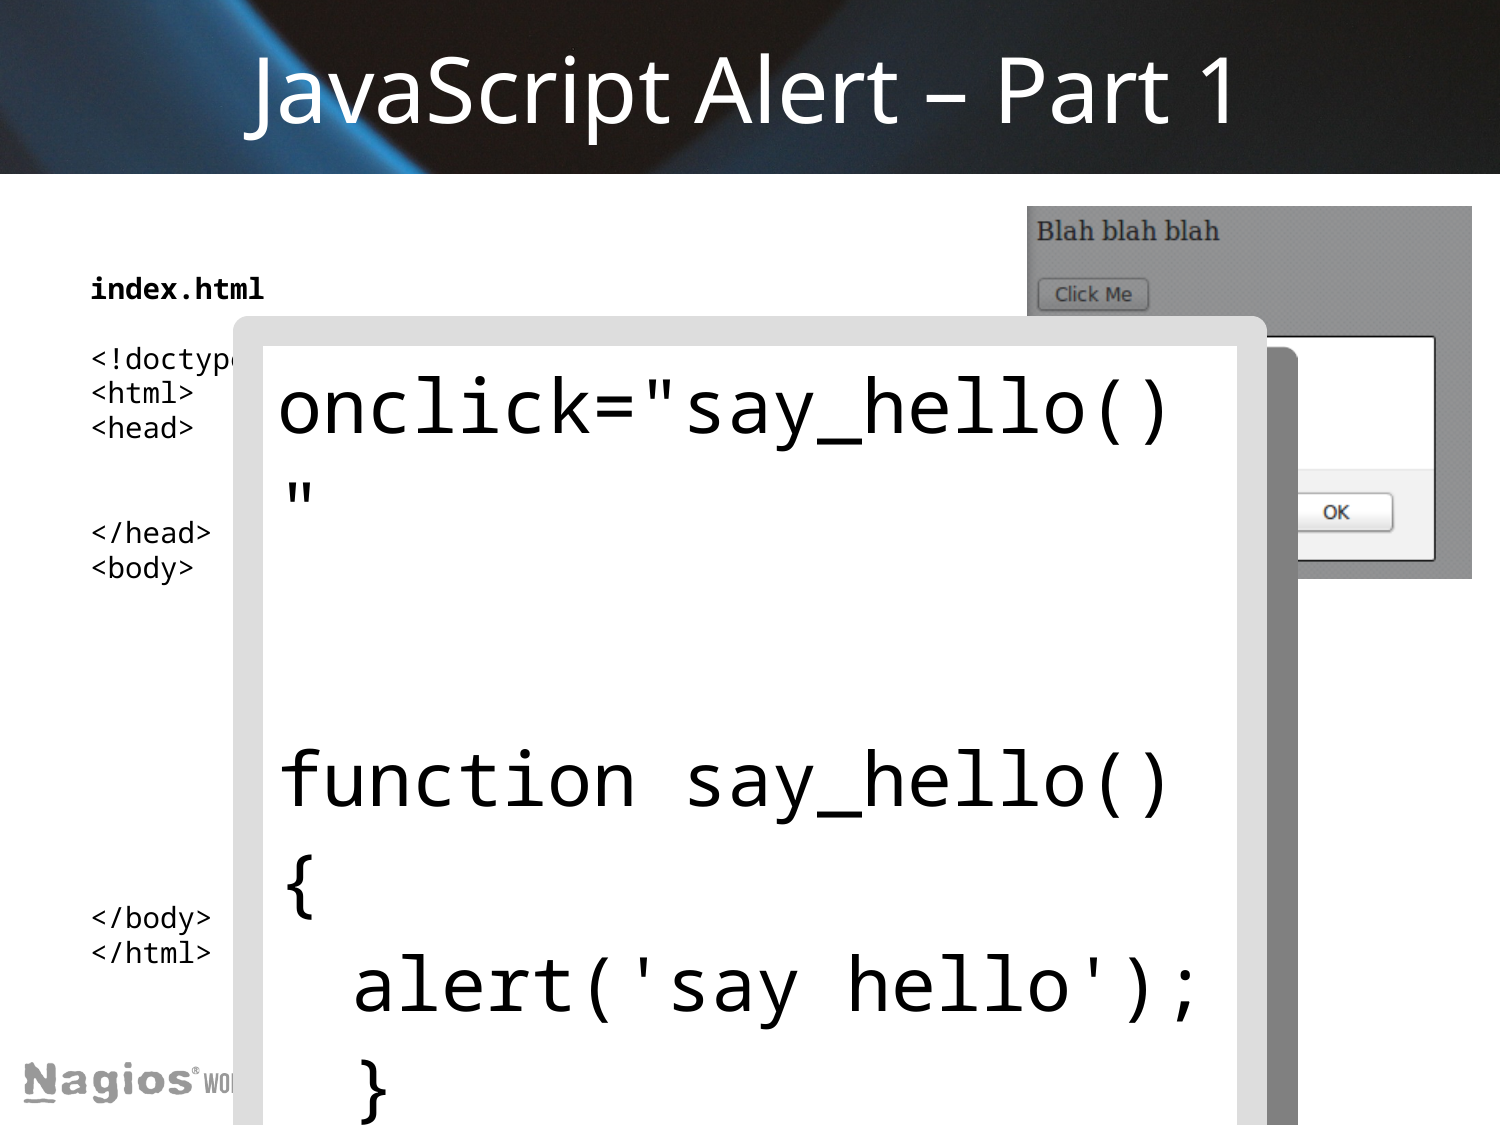

# JavaScript Alert – Part 1
index.html
<!doctype html>
<html>
<head>
 	<meta charset="utf-8" />
 	<title>Demo</title>
</head>
<body>
 	Blah blah blah
 	<br/><br/>
 	<input type="button" value="Click Me" onclick="say_hello()">
 	<script>
 	function say_hello() {
 	alert('say hello');
 	}
 	</script>
</body>
</html>
onclick="say_hello()"
function say_hello() {
	alert('say hello');
	}